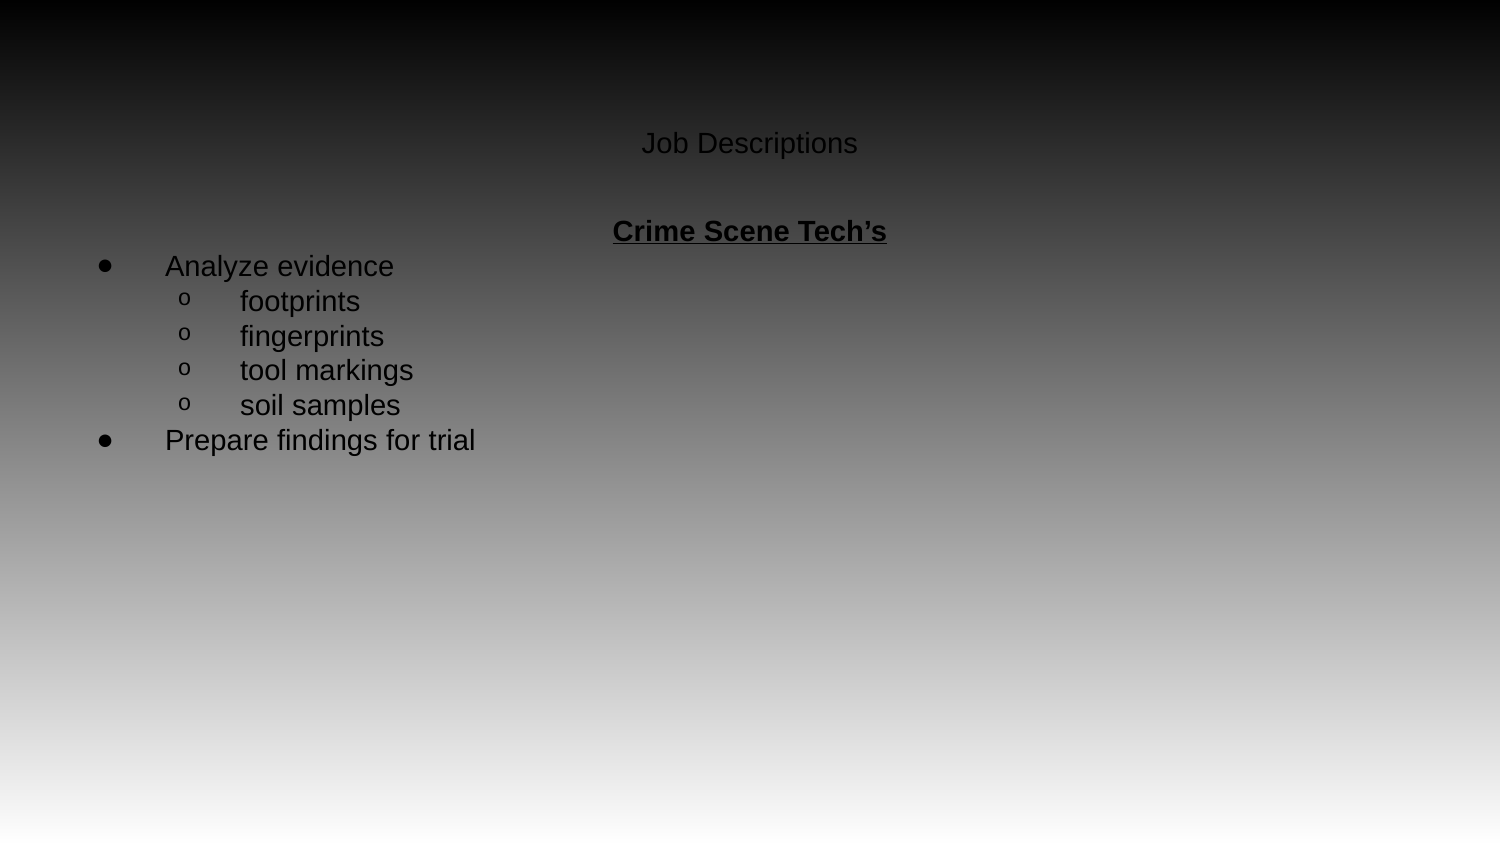

# Job Descriptions
Crime Scene Tech’s
Analyze evidence
footprints
fingerprints
tool markings
soil samples
Prepare findings for trial